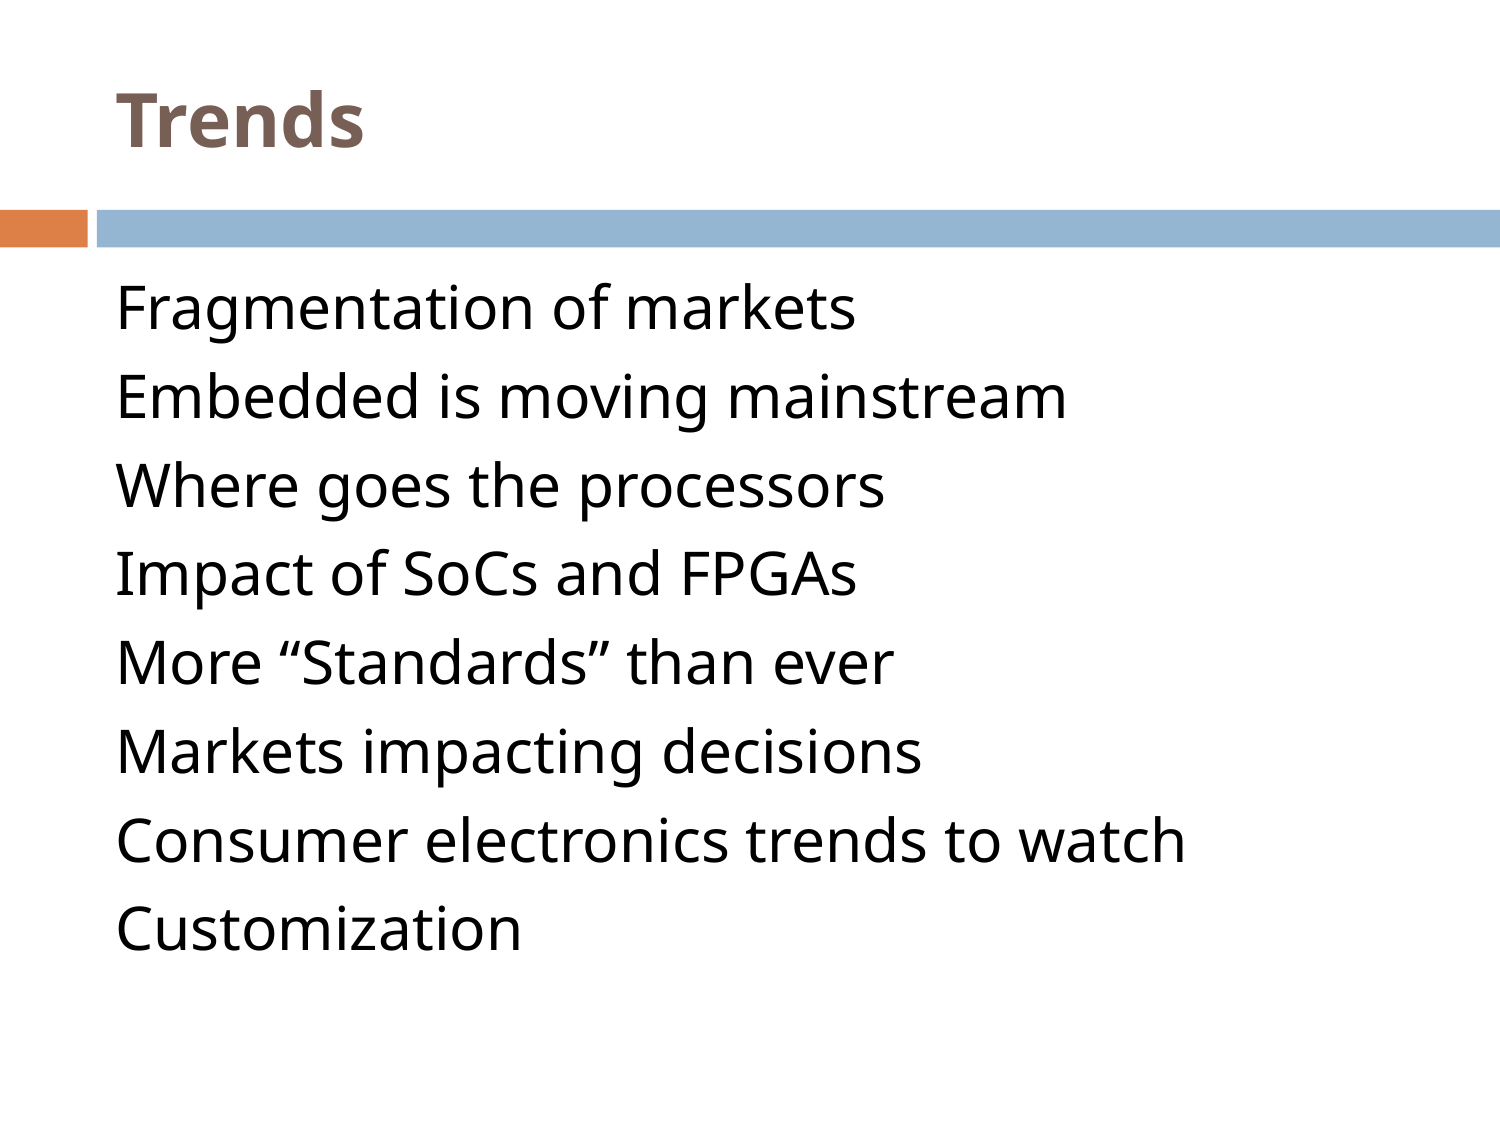

# Trends
Fragmentation of markets
Embedded is moving mainstream
Where goes the processors
Impact of SoCs and FPGAs
More “Standards” than ever
Markets impacting decisions
Consumer electronics trends to watch
Customization